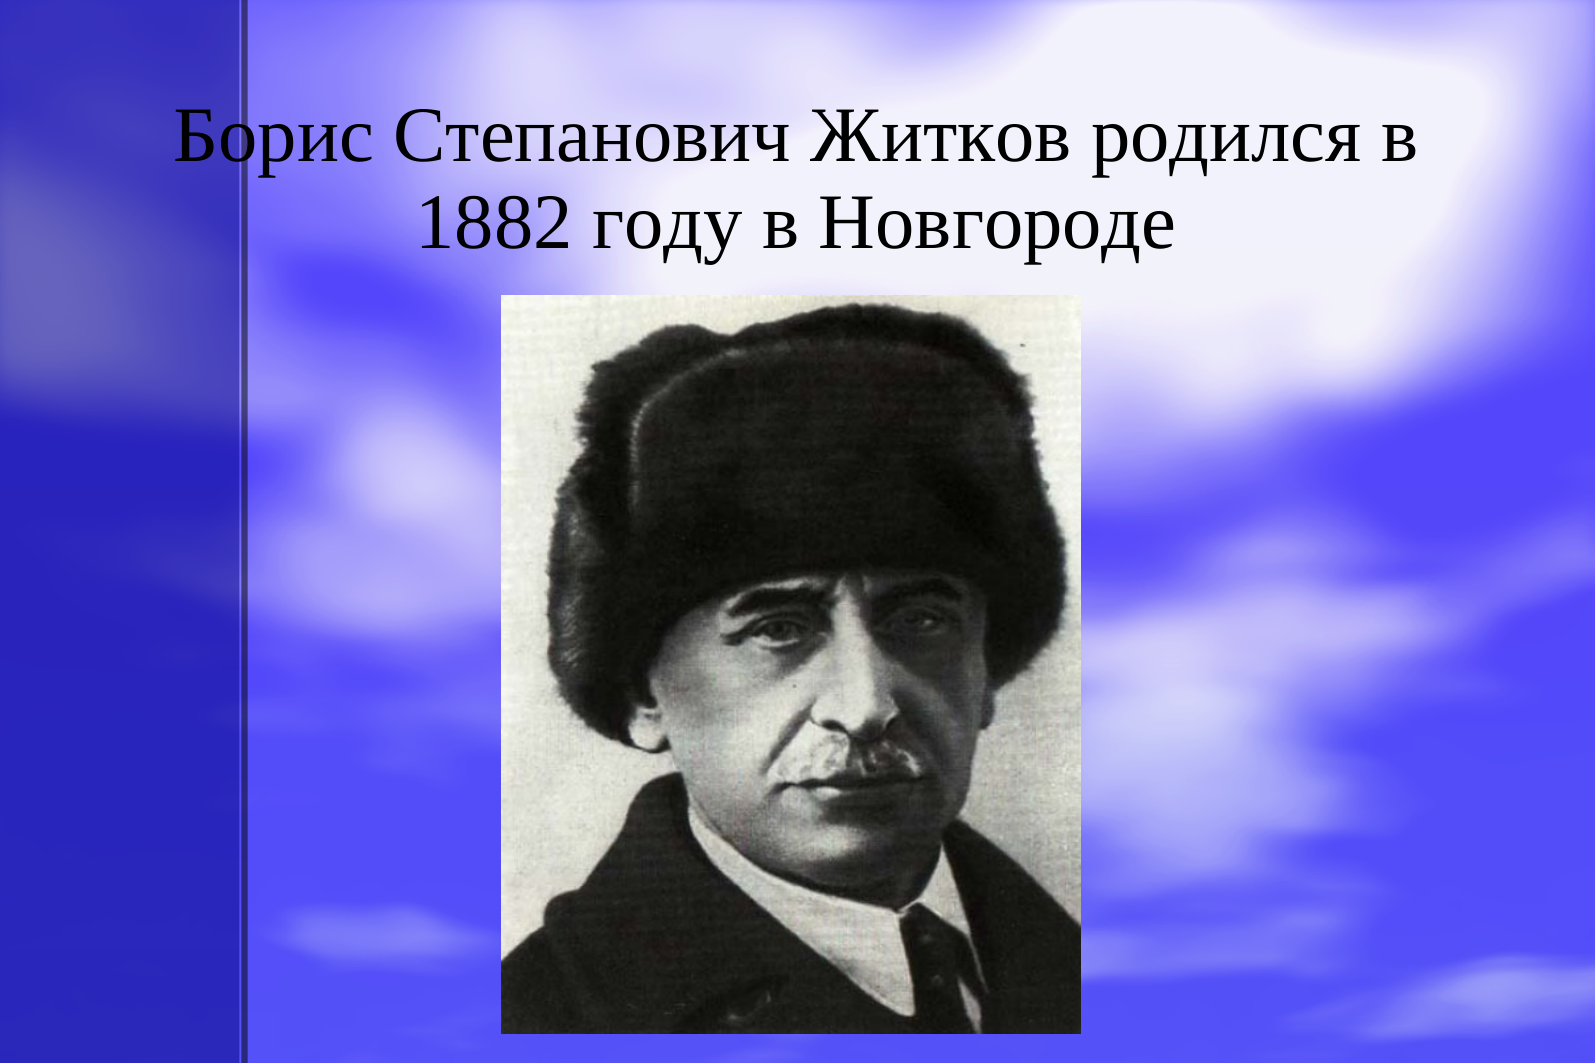

# Борис Степанович Житков родился в 1882 году в Новгороде